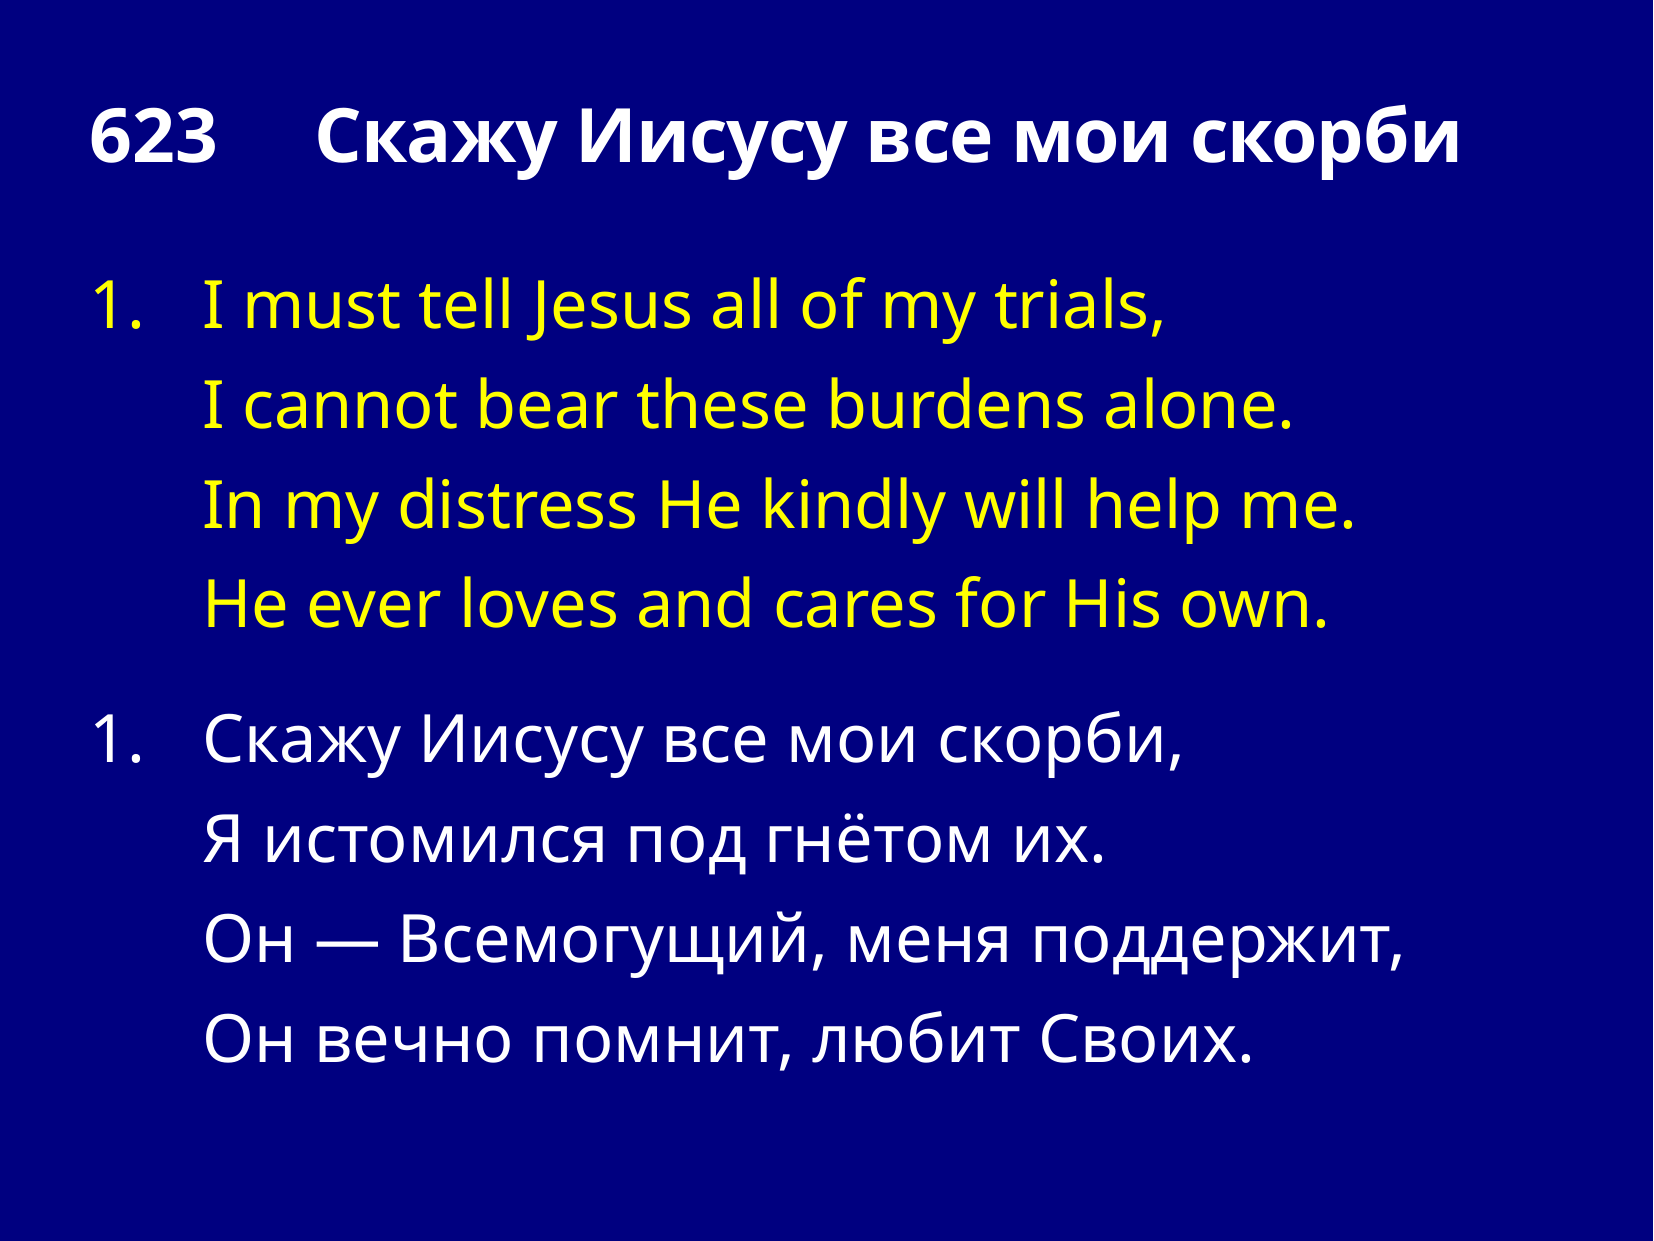

623	Скажу Иисусу все мои скорби
1.	I must tell Jesus all of my trials,
	I cannot bear these burdens alone.
	In my distress He kindly will help me.
	He ever loves and cares for His own.
1.	Скажу Иисусу все мои скорби,
	Я истомился под гнётом их.
	Он — Всемогущий, меня поддержит,
	Он вечно помнит, любит Своих.